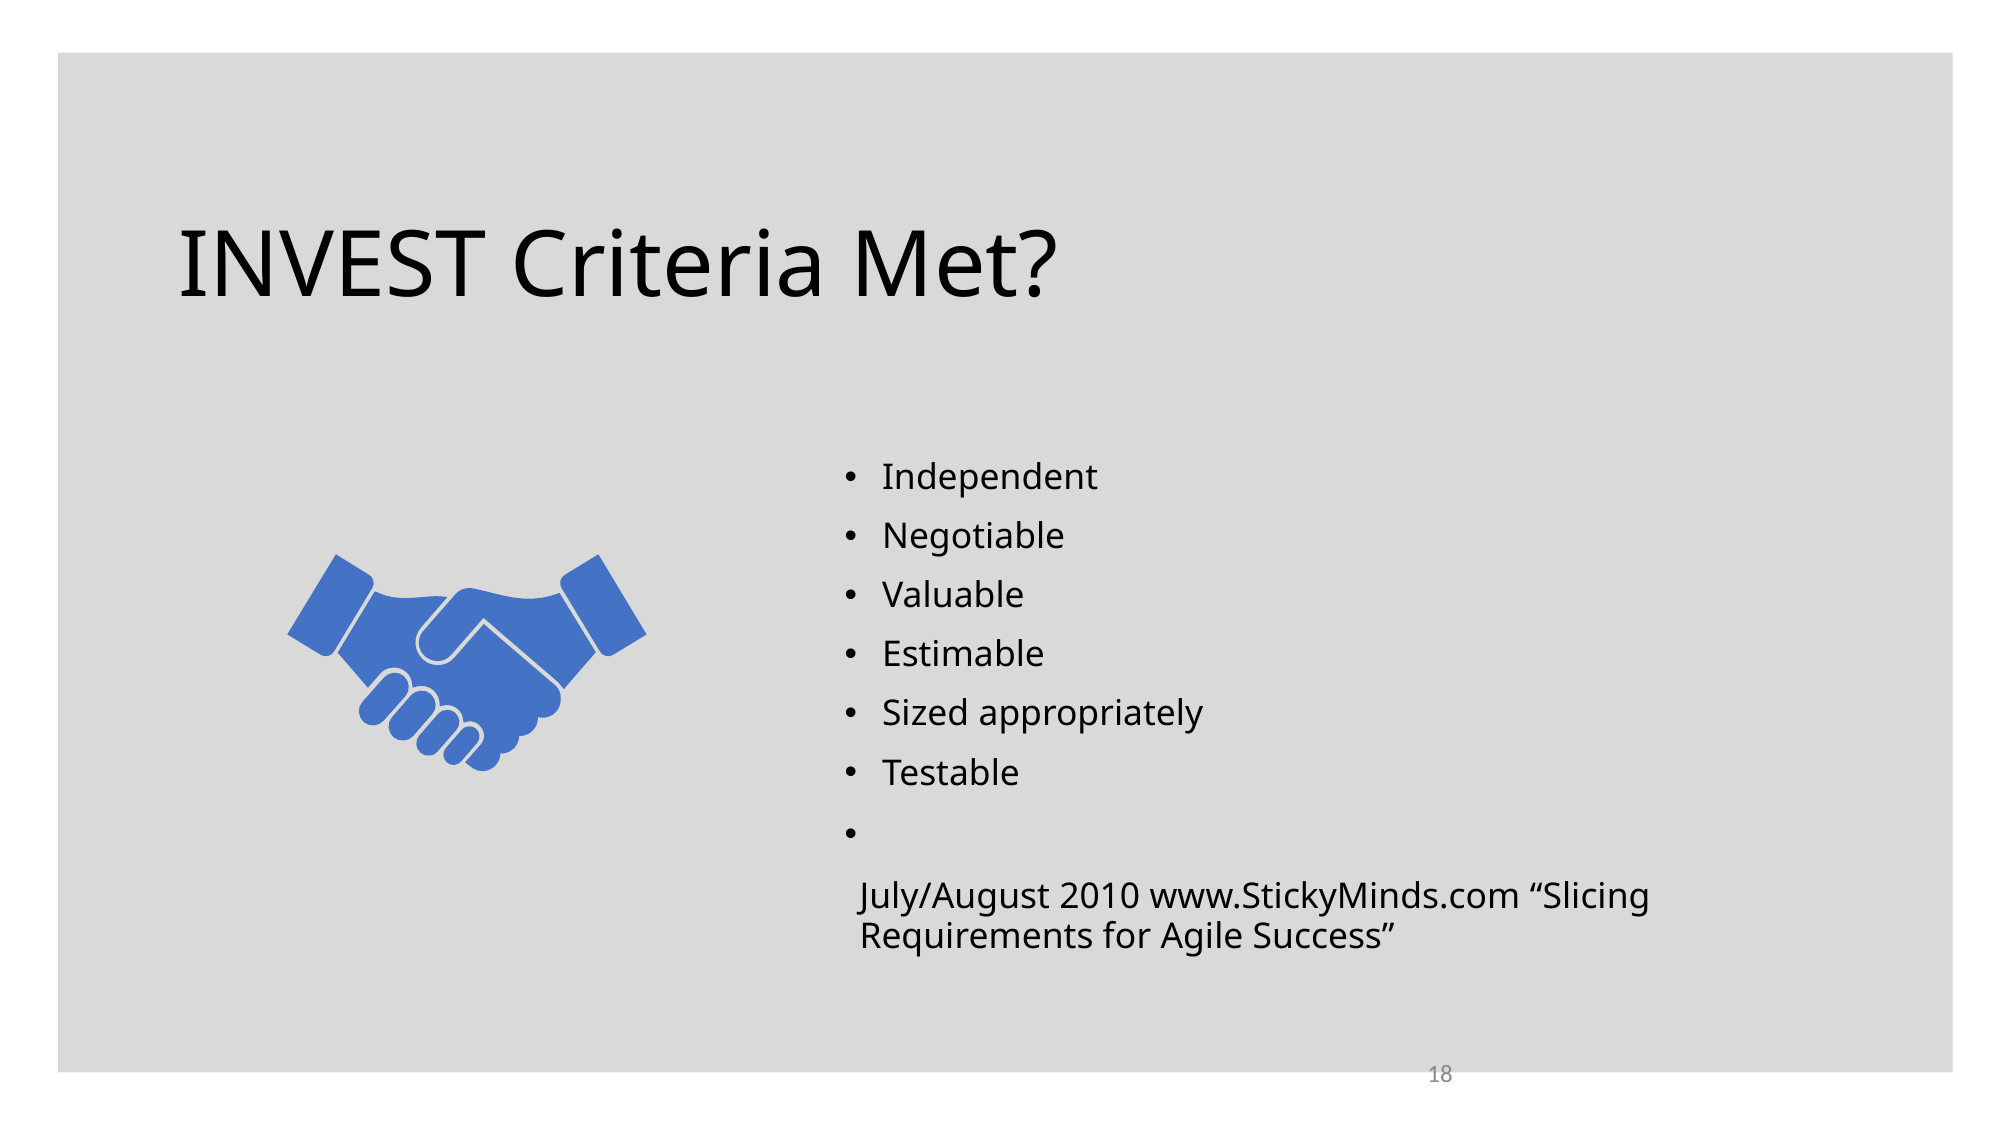

# INVEST Criteria Met?
Independent
Negotiable
Valuable
Estimable
Sized appropriately
Testable
July/August 2010 www.StickyMinds.com “Slicing Requirements for Agile Success”